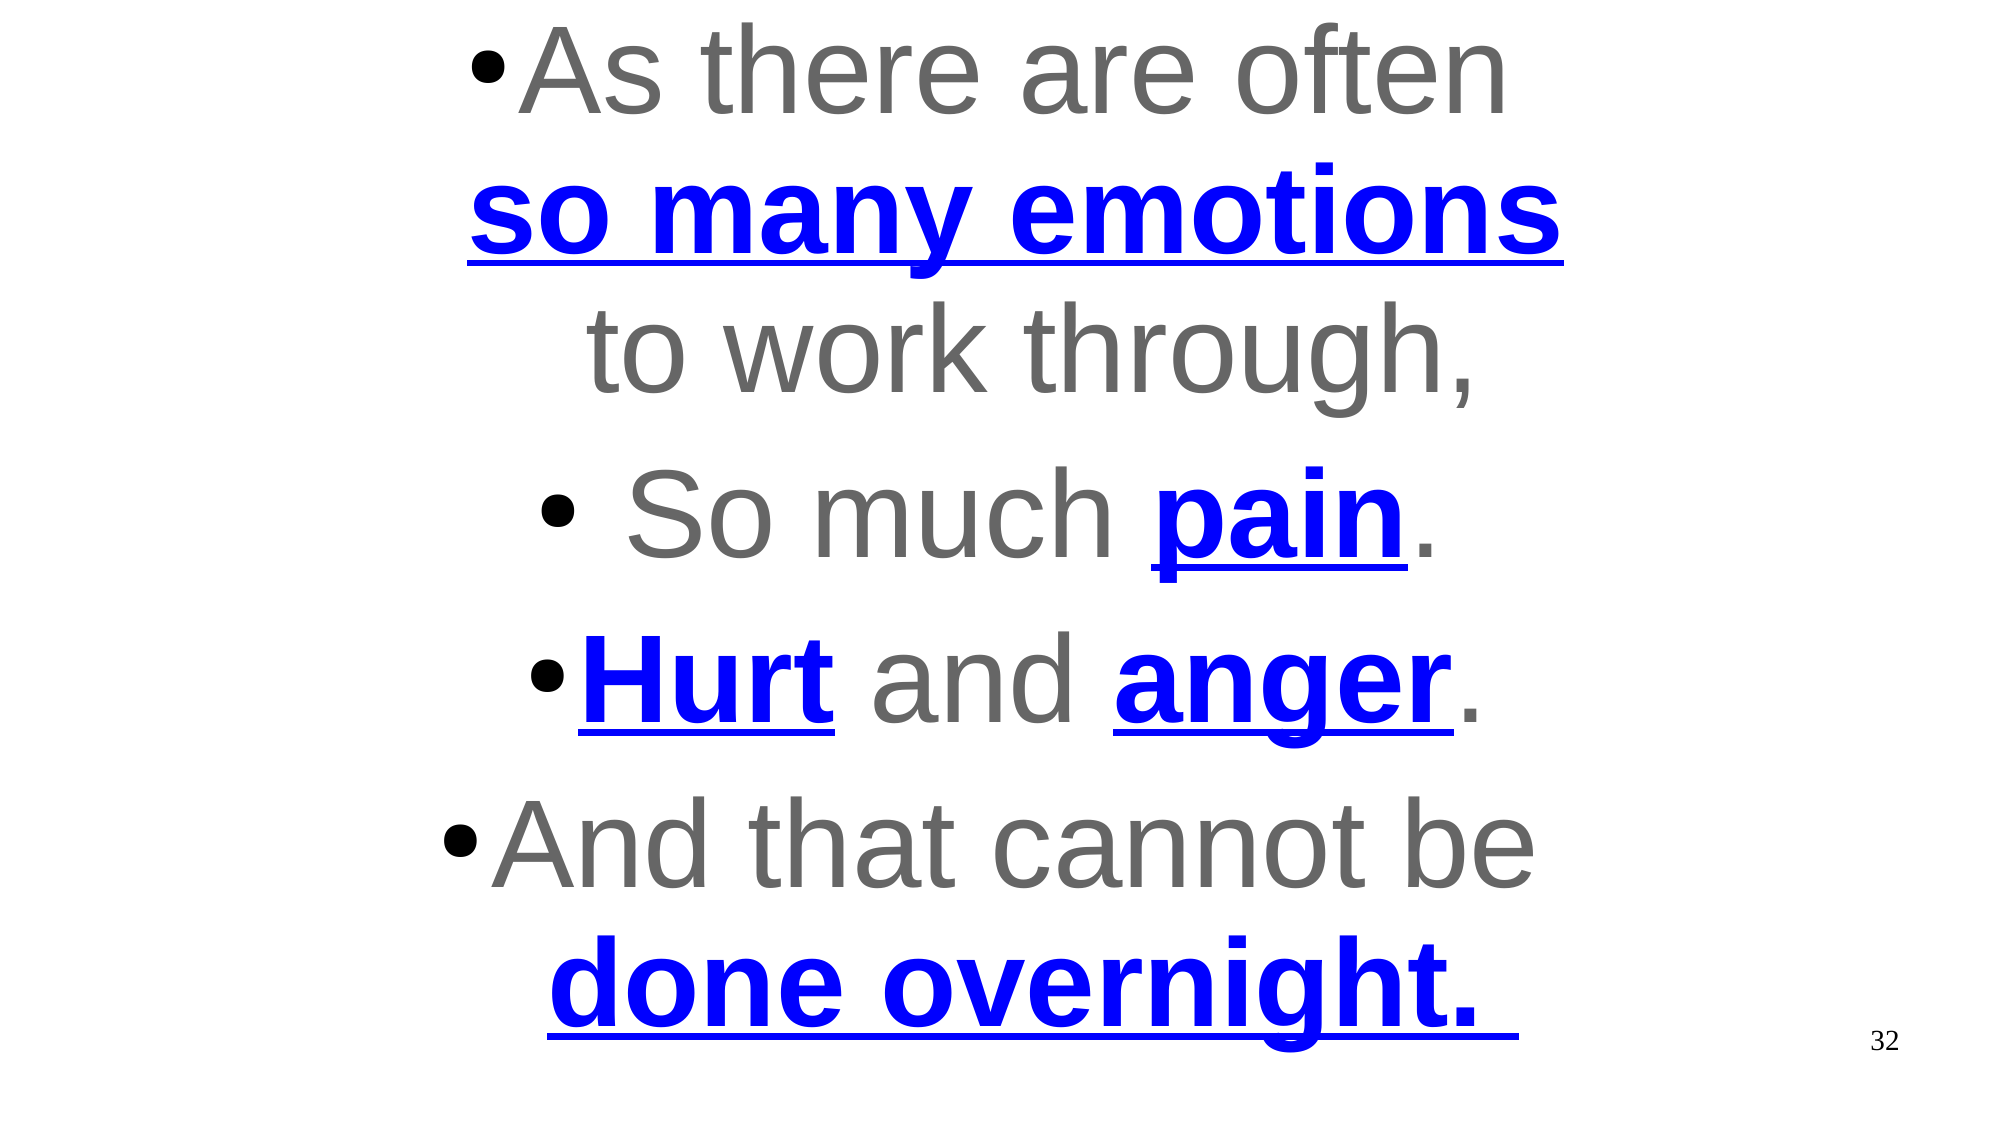

# As there are often so many emotions to work through,
 So much pain.
Hurt and anger.
And that cannot be
done overnight.
32